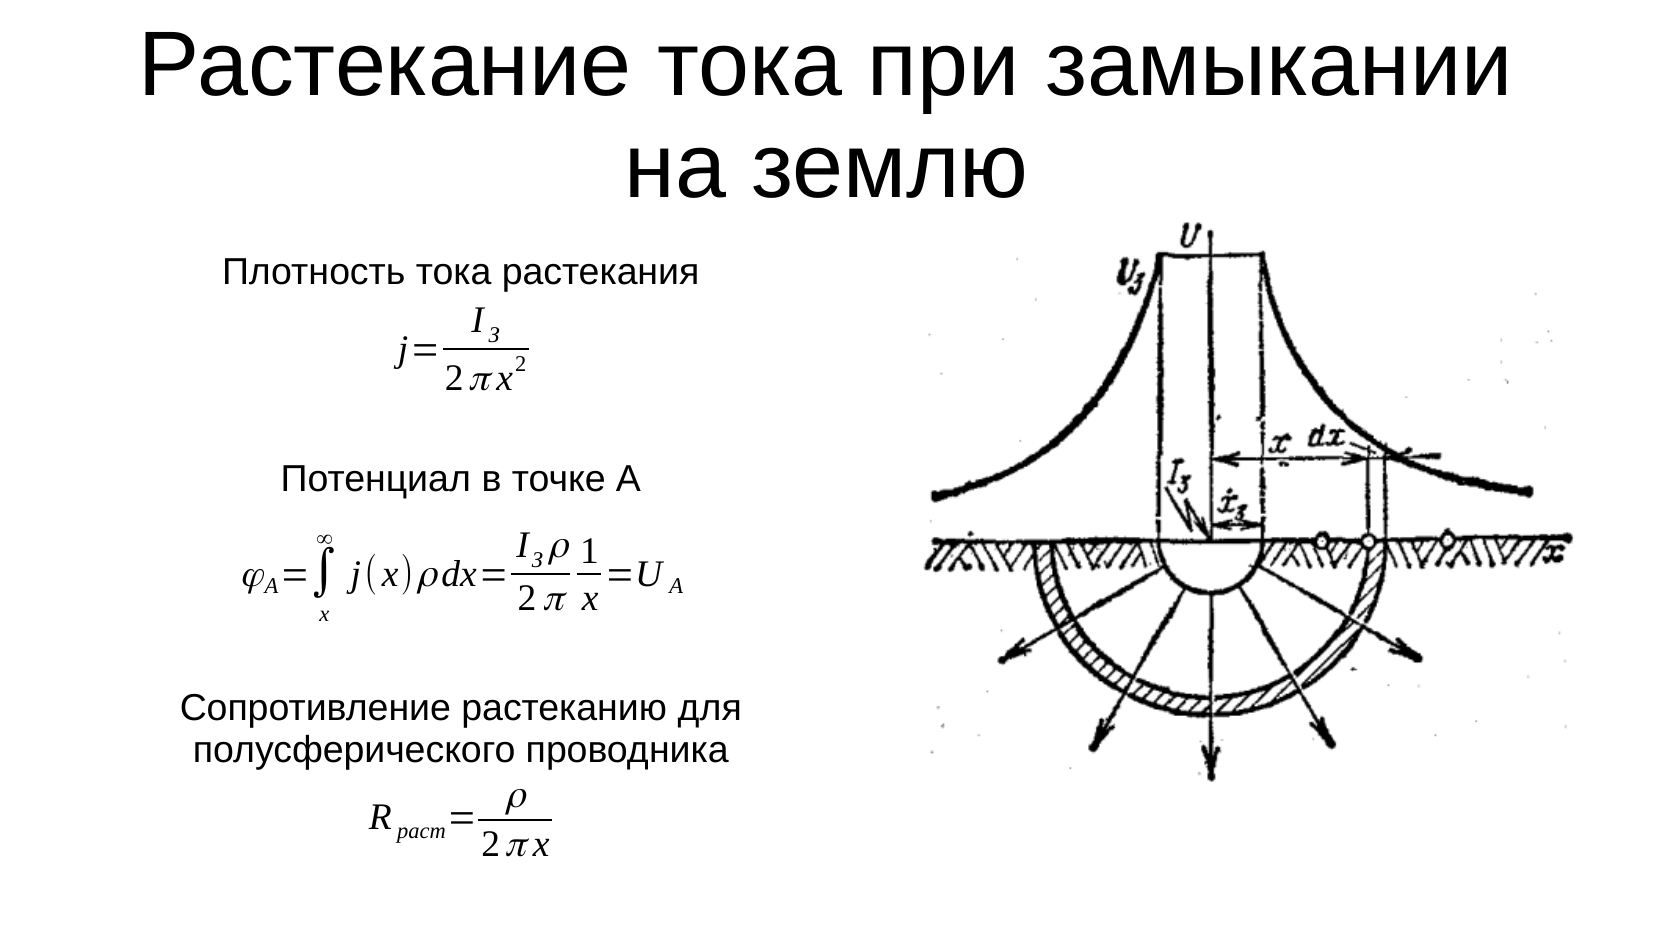

# Растекание тока при замыкании на землю
Плотность тока растекания
Потенциал в точке A
Сопротивление растеканию для полусферического проводника